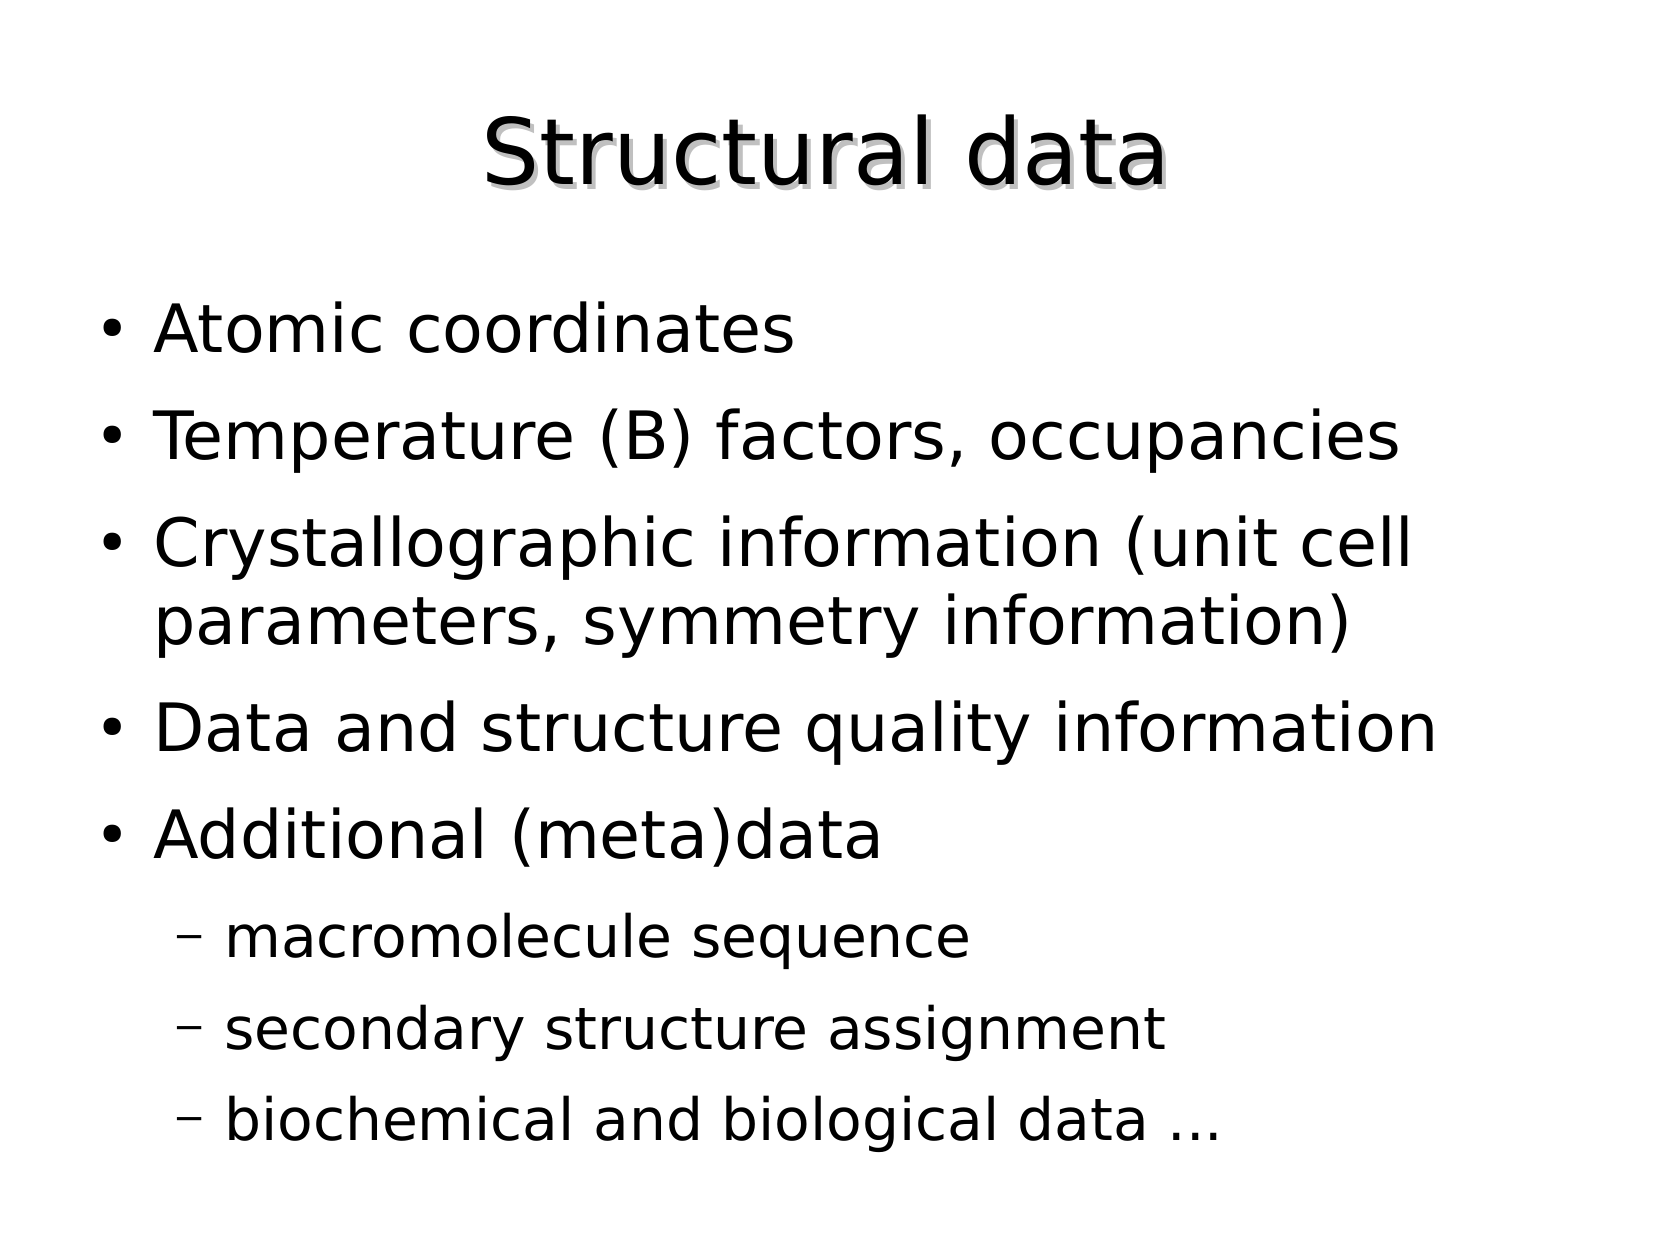

# Structural data
Atomic coordinates
Temperature (B) factors, occupancies
Crystallographic information (unit cell parameters, symmetry information)
Data and structure quality information
Additional (meta)data
macromolecule sequence
secondary structure assignment
biochemical and biological data ...